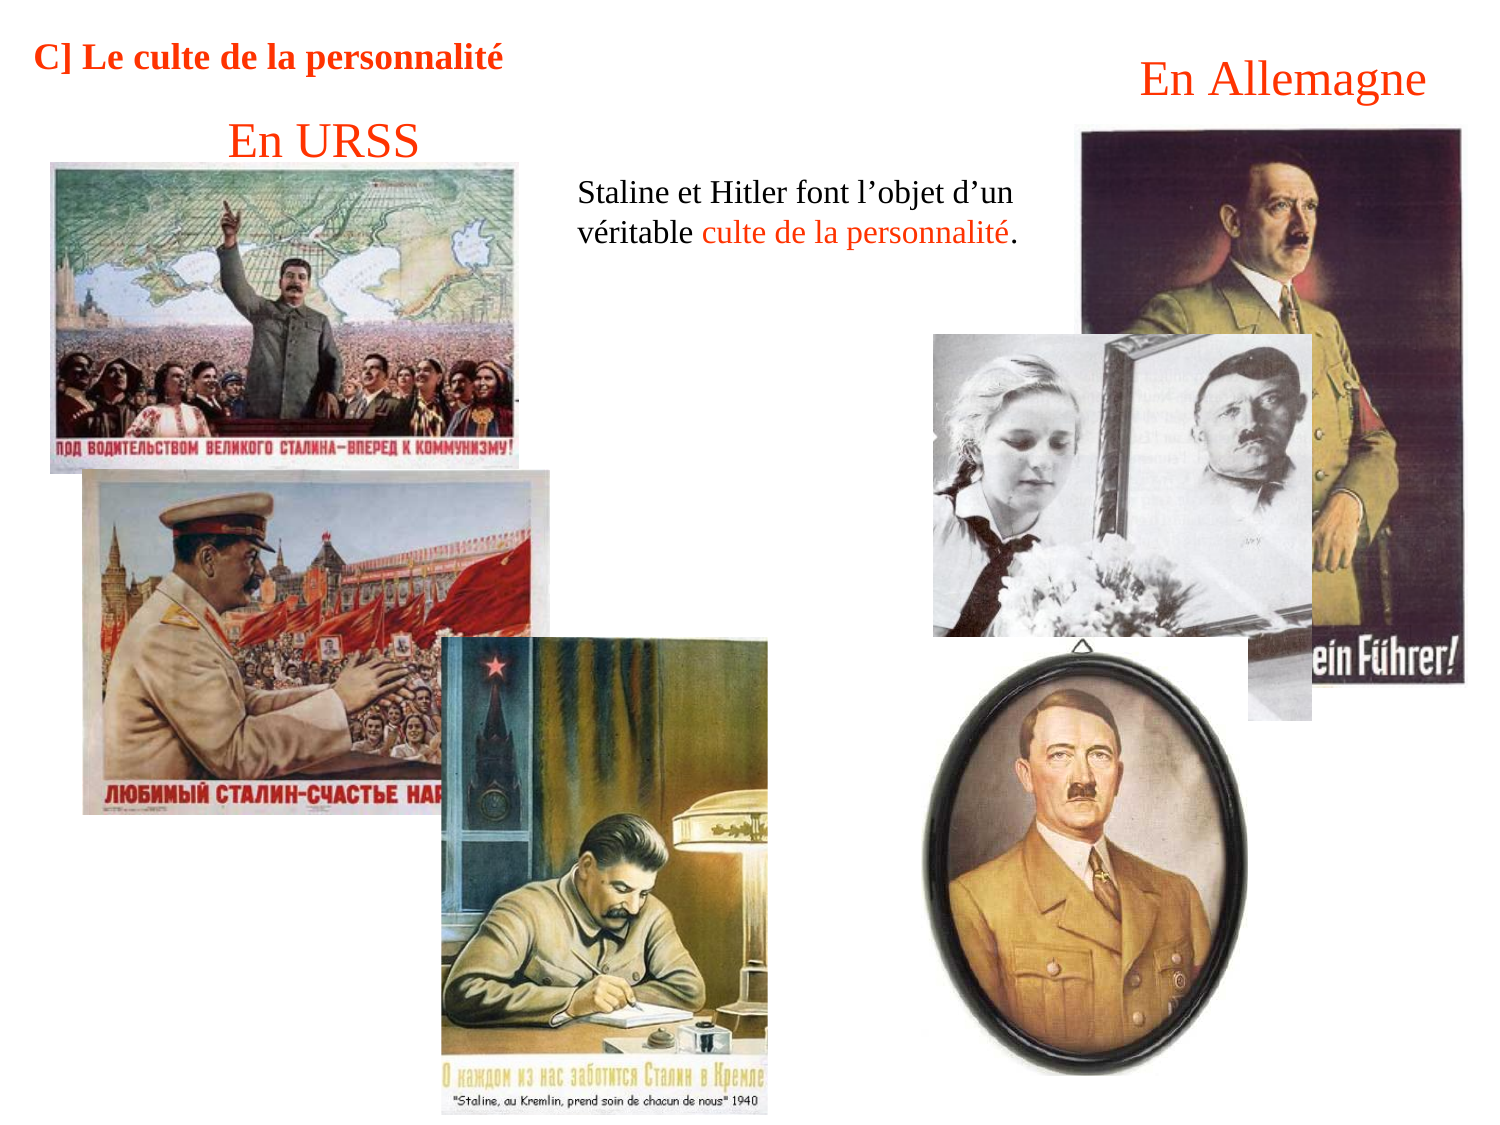

C] Le culte de la personnalité
En Allemagne
En URSS
Staline et Hitler font l’objet d’un
véritable culte de la personnalité.